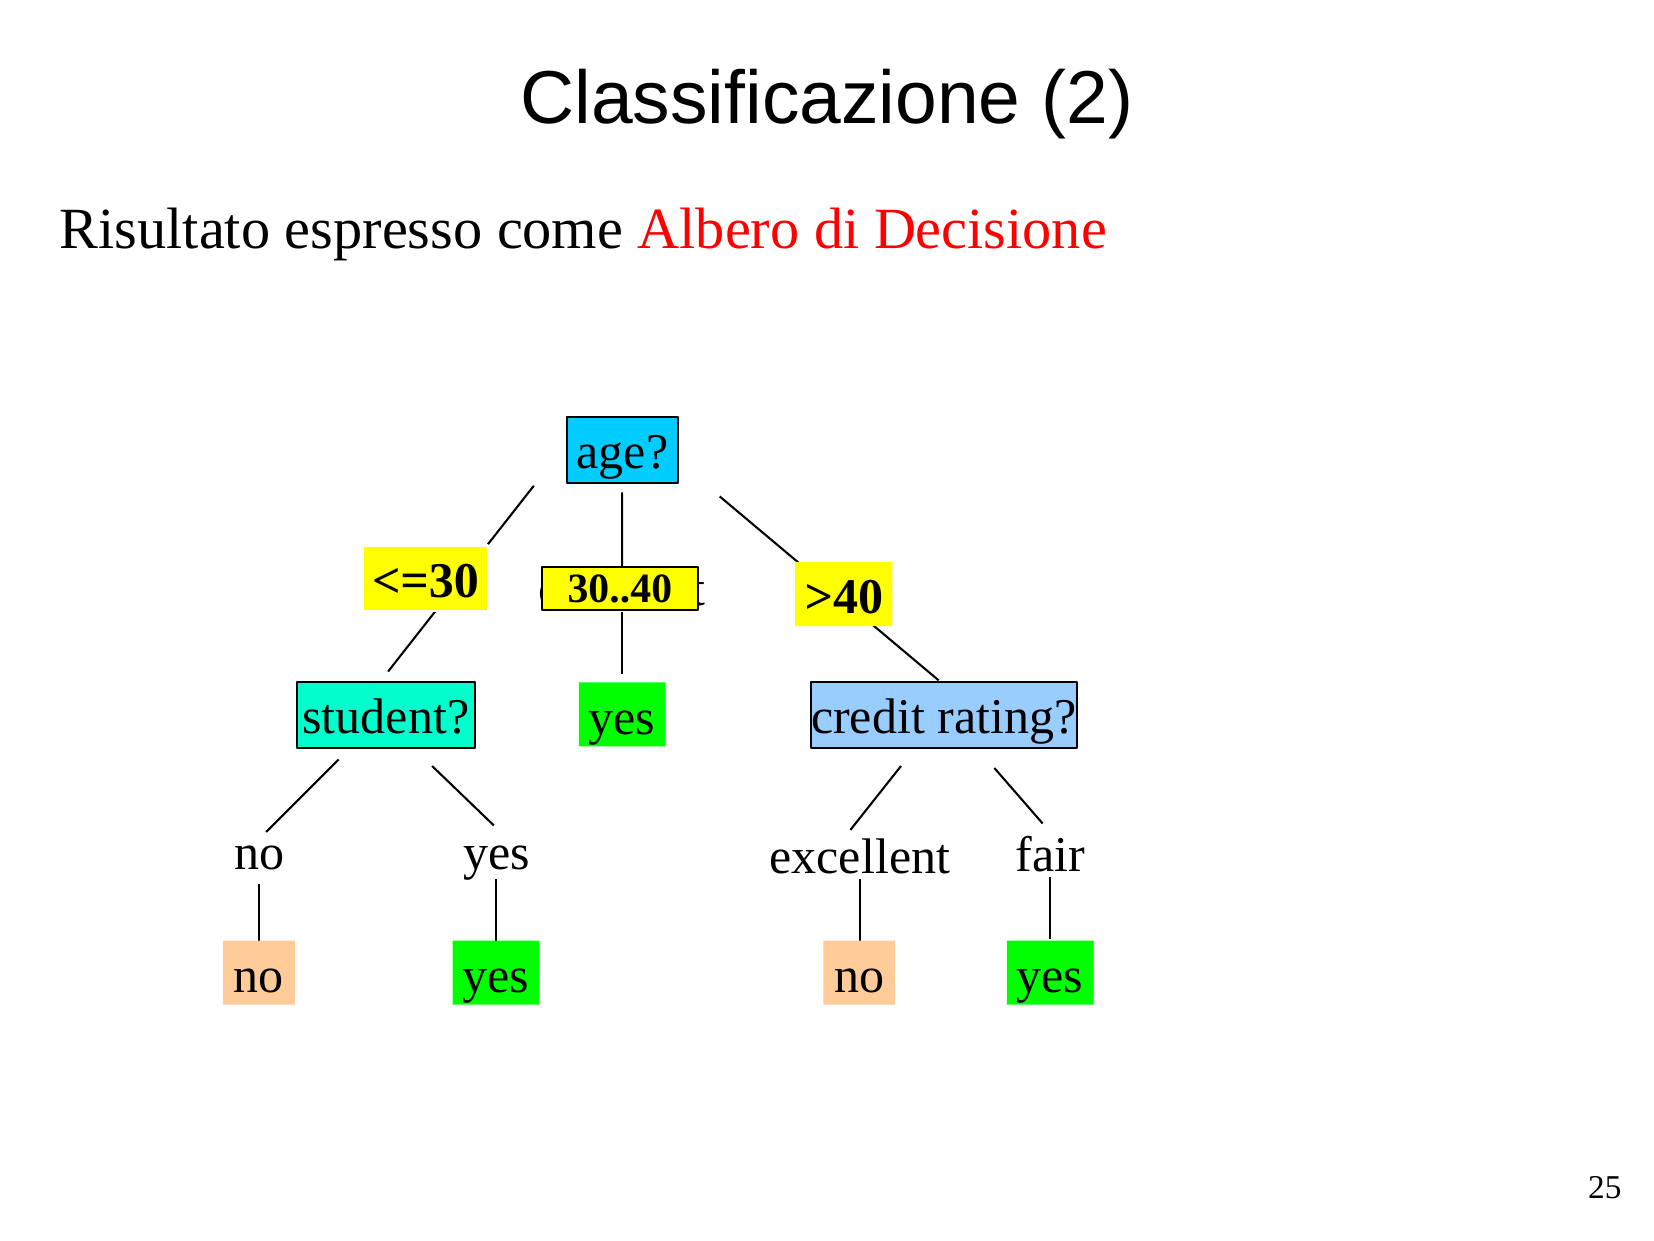

# Classificazione (2)
Risultato espresso come Albero di Decisione
age?
<=30
overcast
>40
30..40
student?
credit rating?
yes
no
yes
fair
excellent
no
yes
no
yes